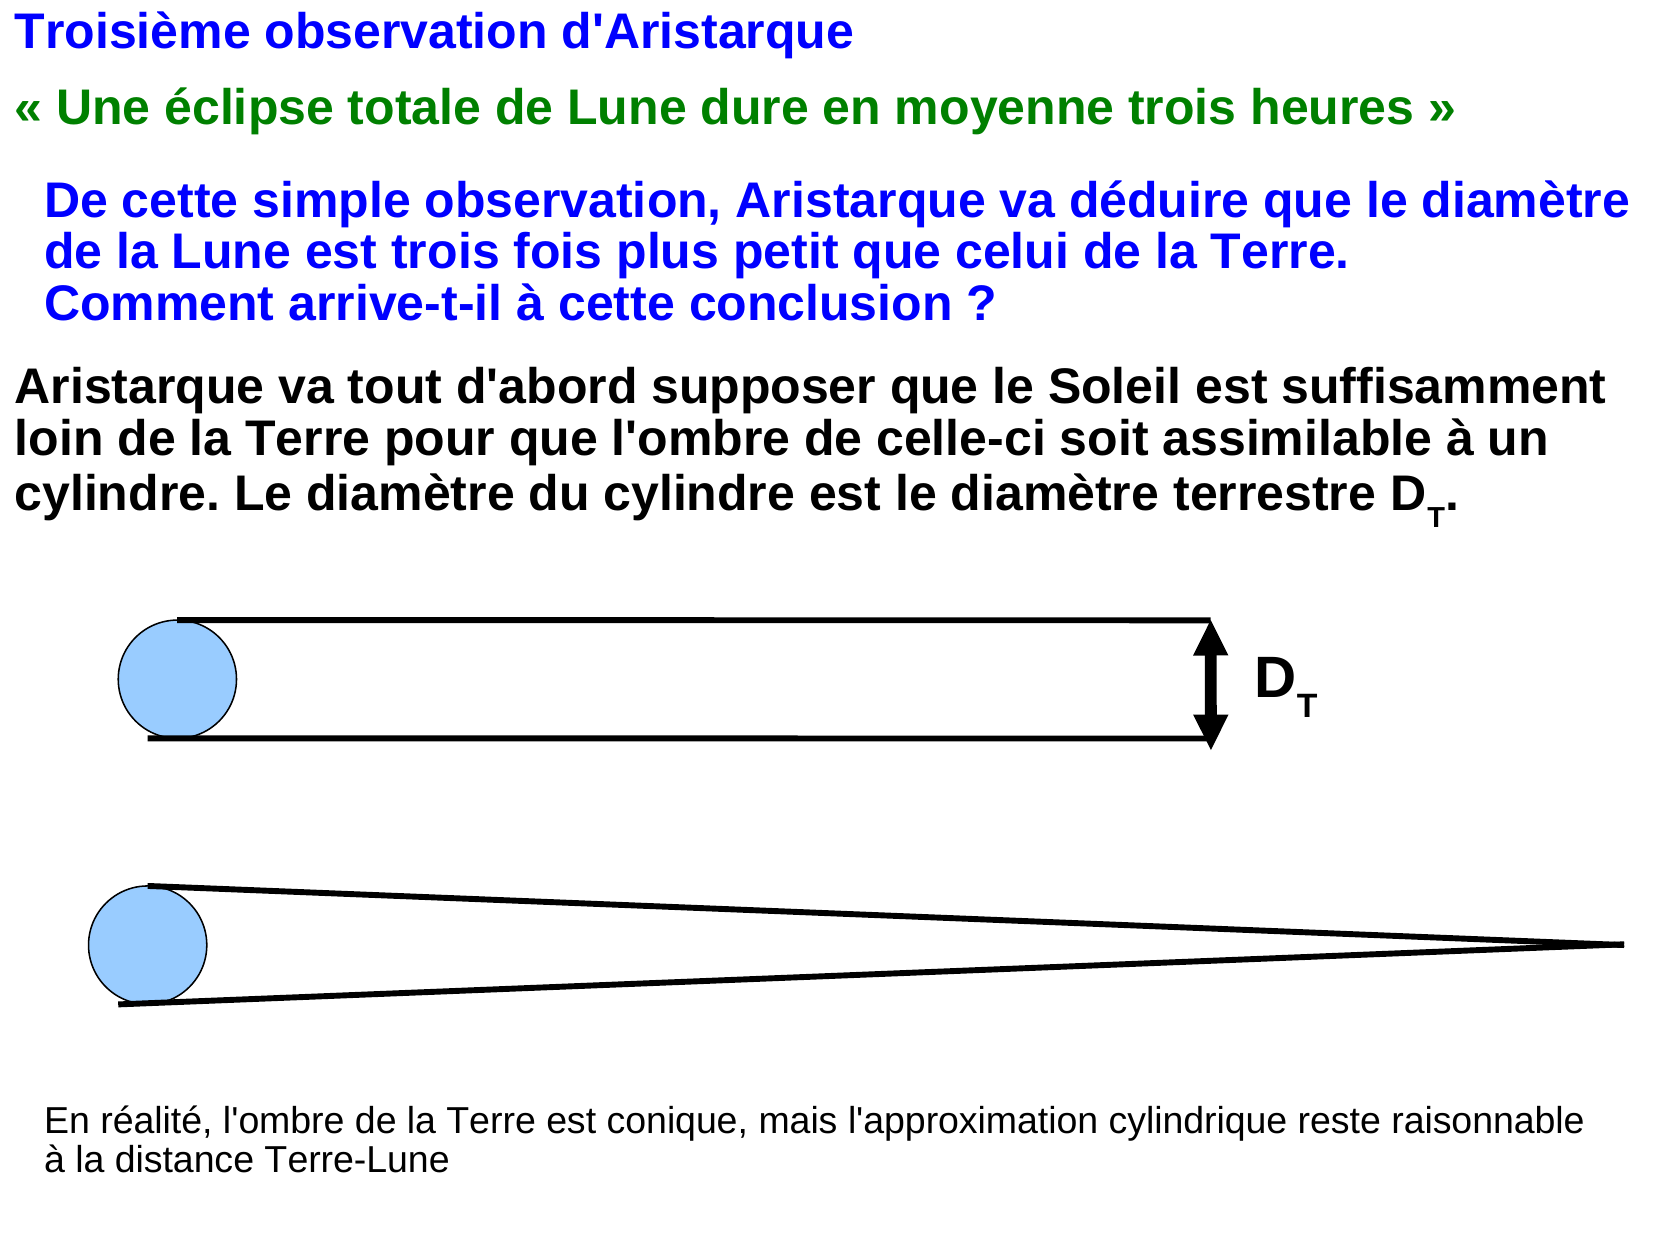

Troisième observation d'Aristarque
« Une éclipse totale de Lune dure en moyenne trois heures »
De cette simple observation, Aristarque va déduire que le diamètre de la Lune est trois fois plus petit que celui de la Terre.
Comment arrive-t-il à cette conclusion ?
Aristarque va tout d'abord supposer que le Soleil est suffisamment loin de la Terre pour que l'ombre de celle-ci soit assimilable à un cylindre. Le diamètre du cylindre est le diamètre terrestre DT.
DT
En réalité, l'ombre de la Terre est conique, mais l'approximation cylindrique reste raisonnable à la distance Terre-Lune